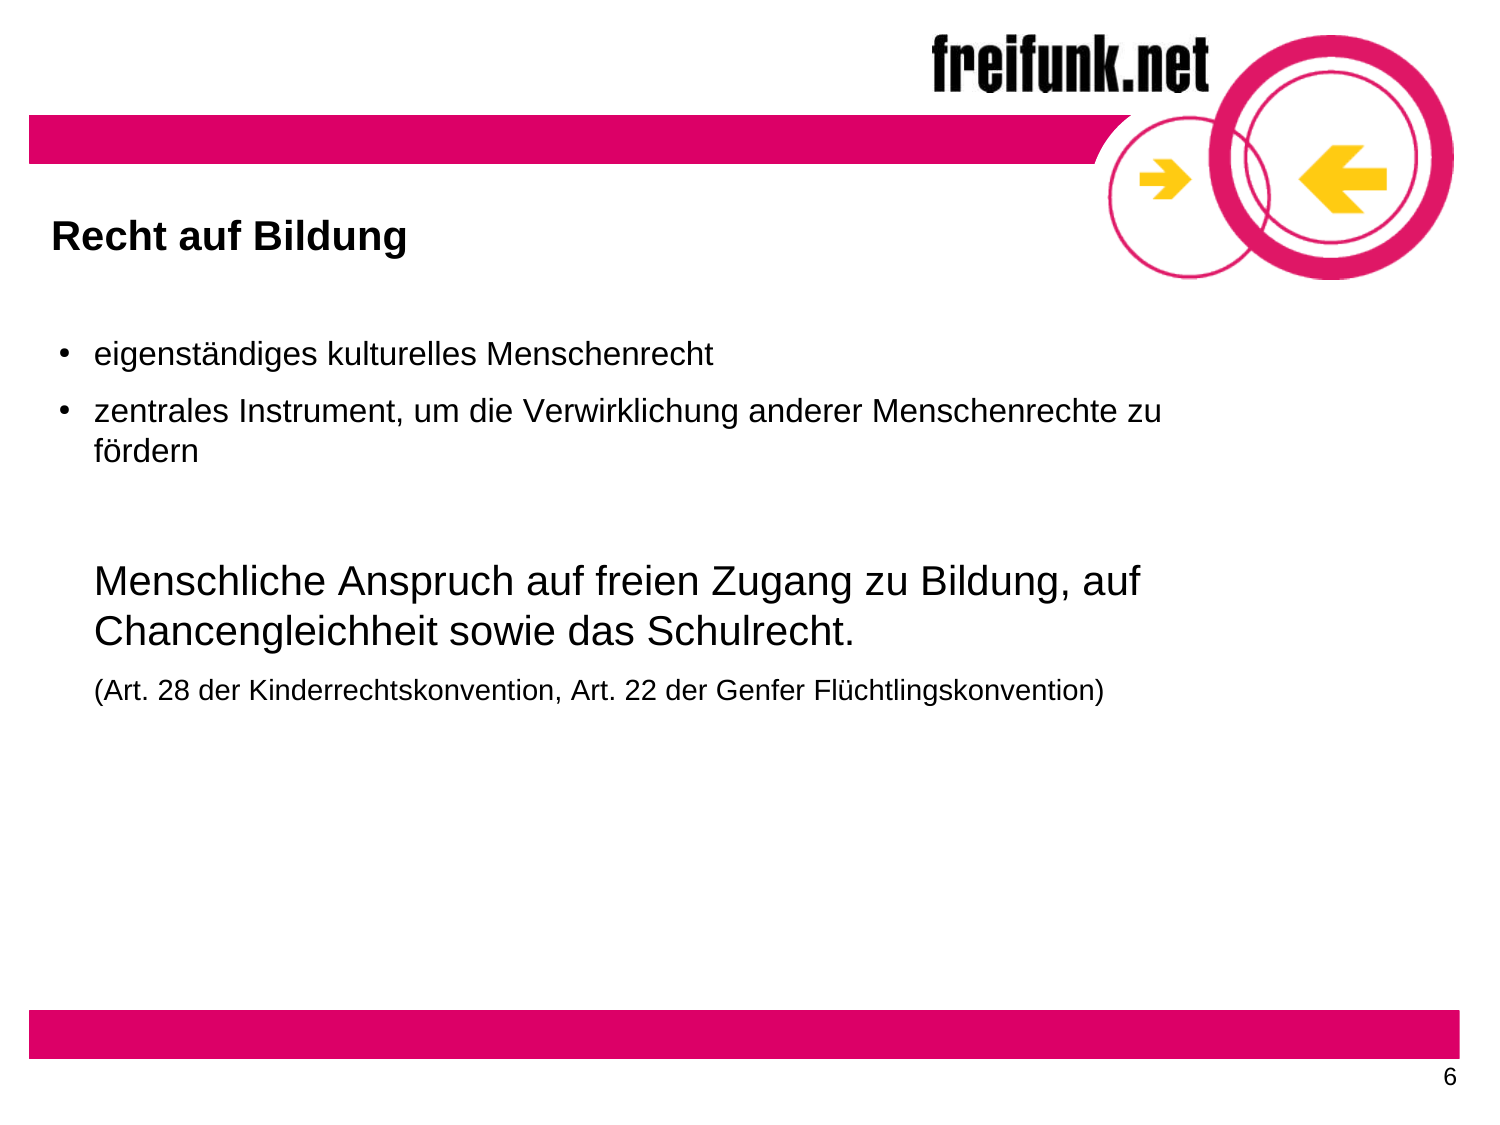

Recht auf Bildung
eigenständiges kulturelles Menschenrecht
zentrales Instrument, um die Verwirklichung anderer Menschenrechte zu fördern
Menschliche Anspruch auf freien Zugang zu Bildung, auf Chancengleichheit sowie das Schulrecht.
(Art. 28 der Kinderrechtskonvention, Art. 22 der Genfer Flüchtlingskonvention)
6